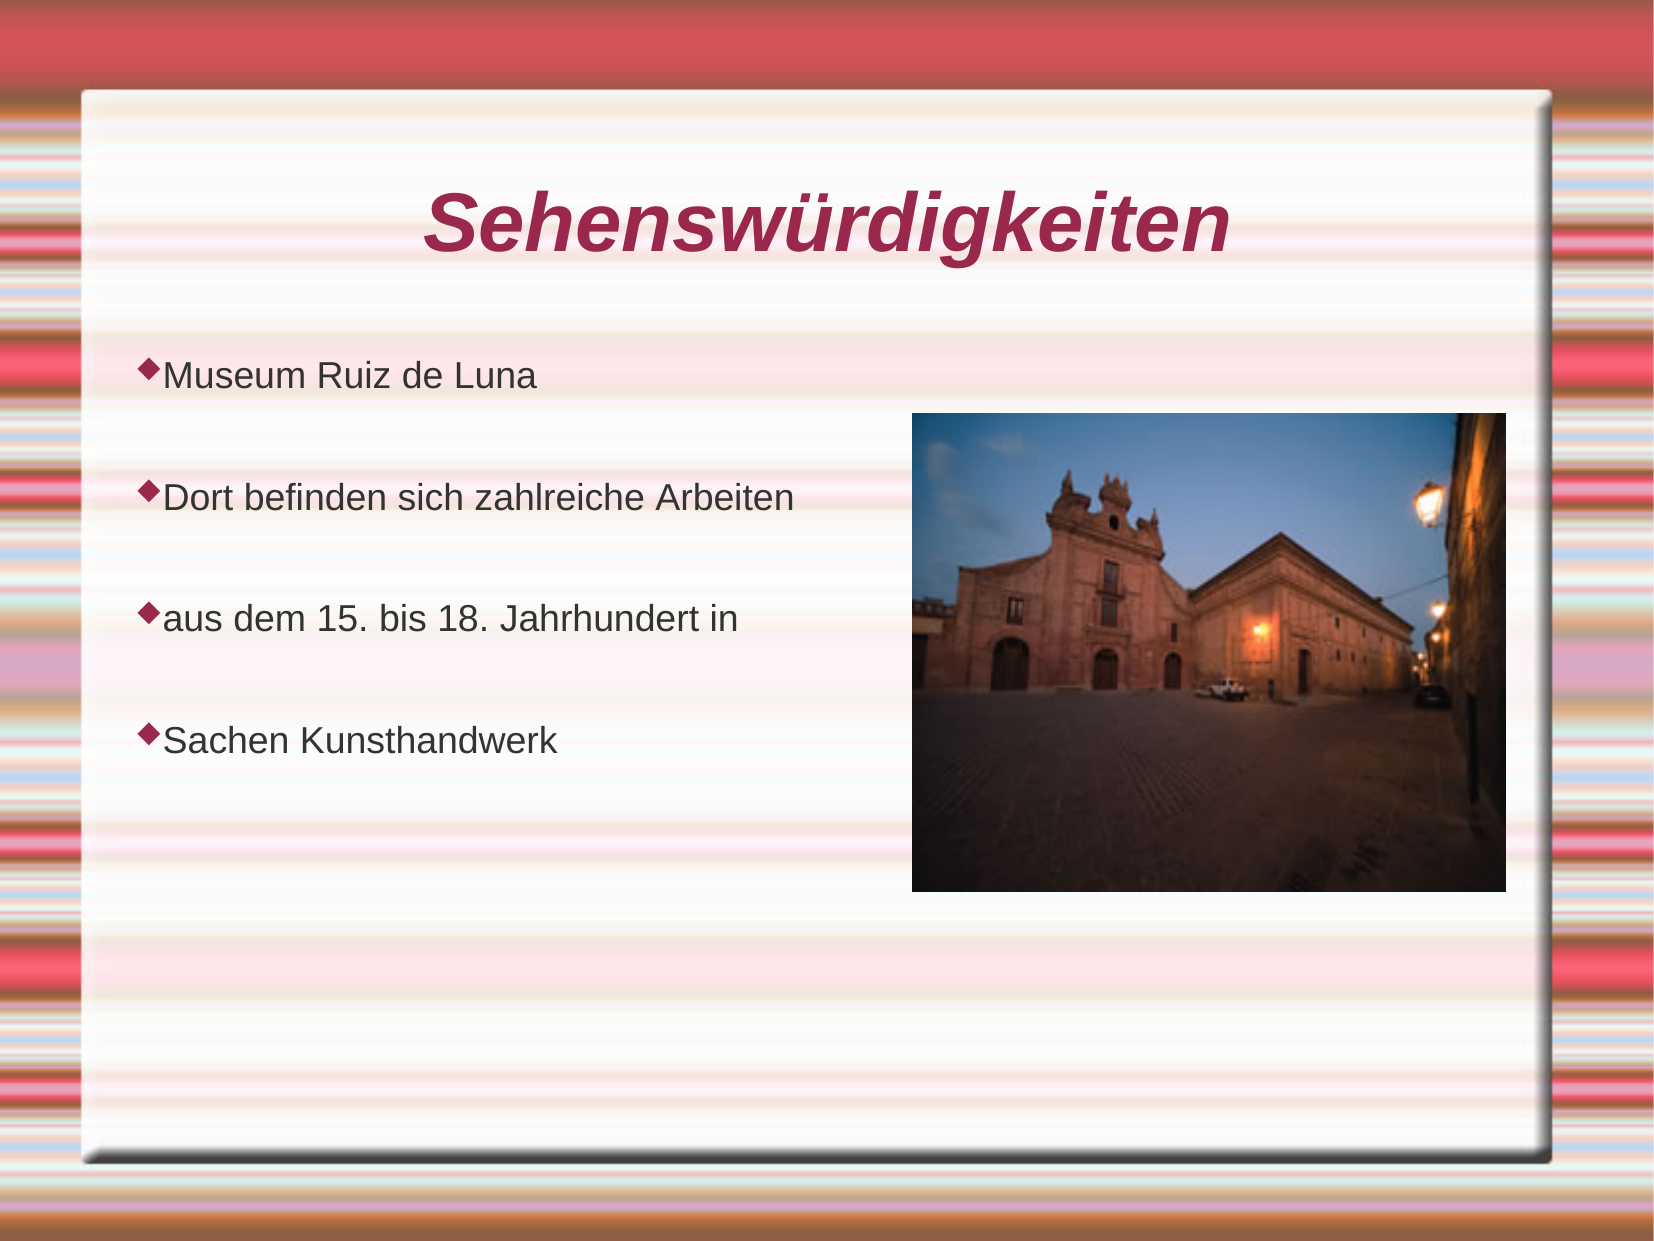

# Sehenswürdigkeiten
Museum Ruiz de Luna
Dort befinden sich zahlreiche Arbeiten
aus dem 15. bis 18. Jahrhundert in
Sachen Kunsthandwerk